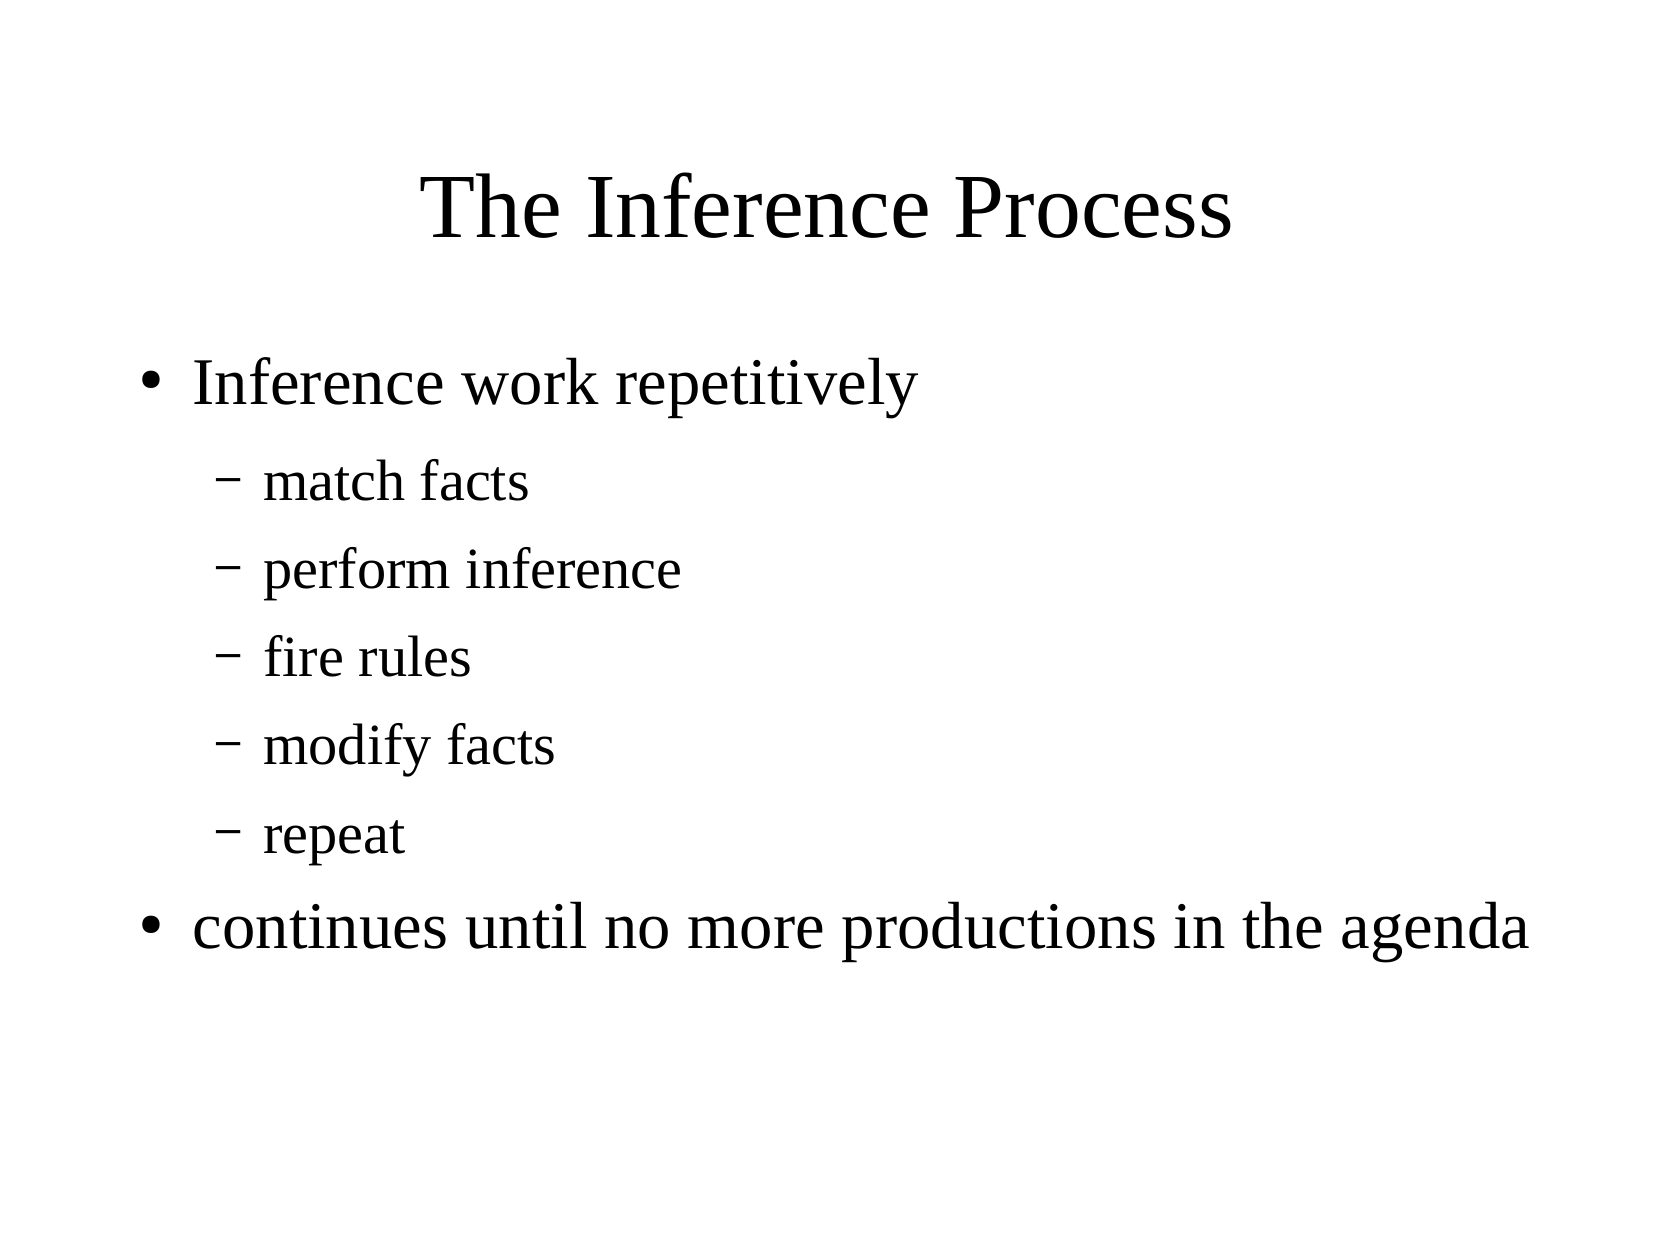

# The Inference Process
Inference work repetitively
match facts
perform inference
fire rules
modify facts
repeat
continues until no more productions in the agenda